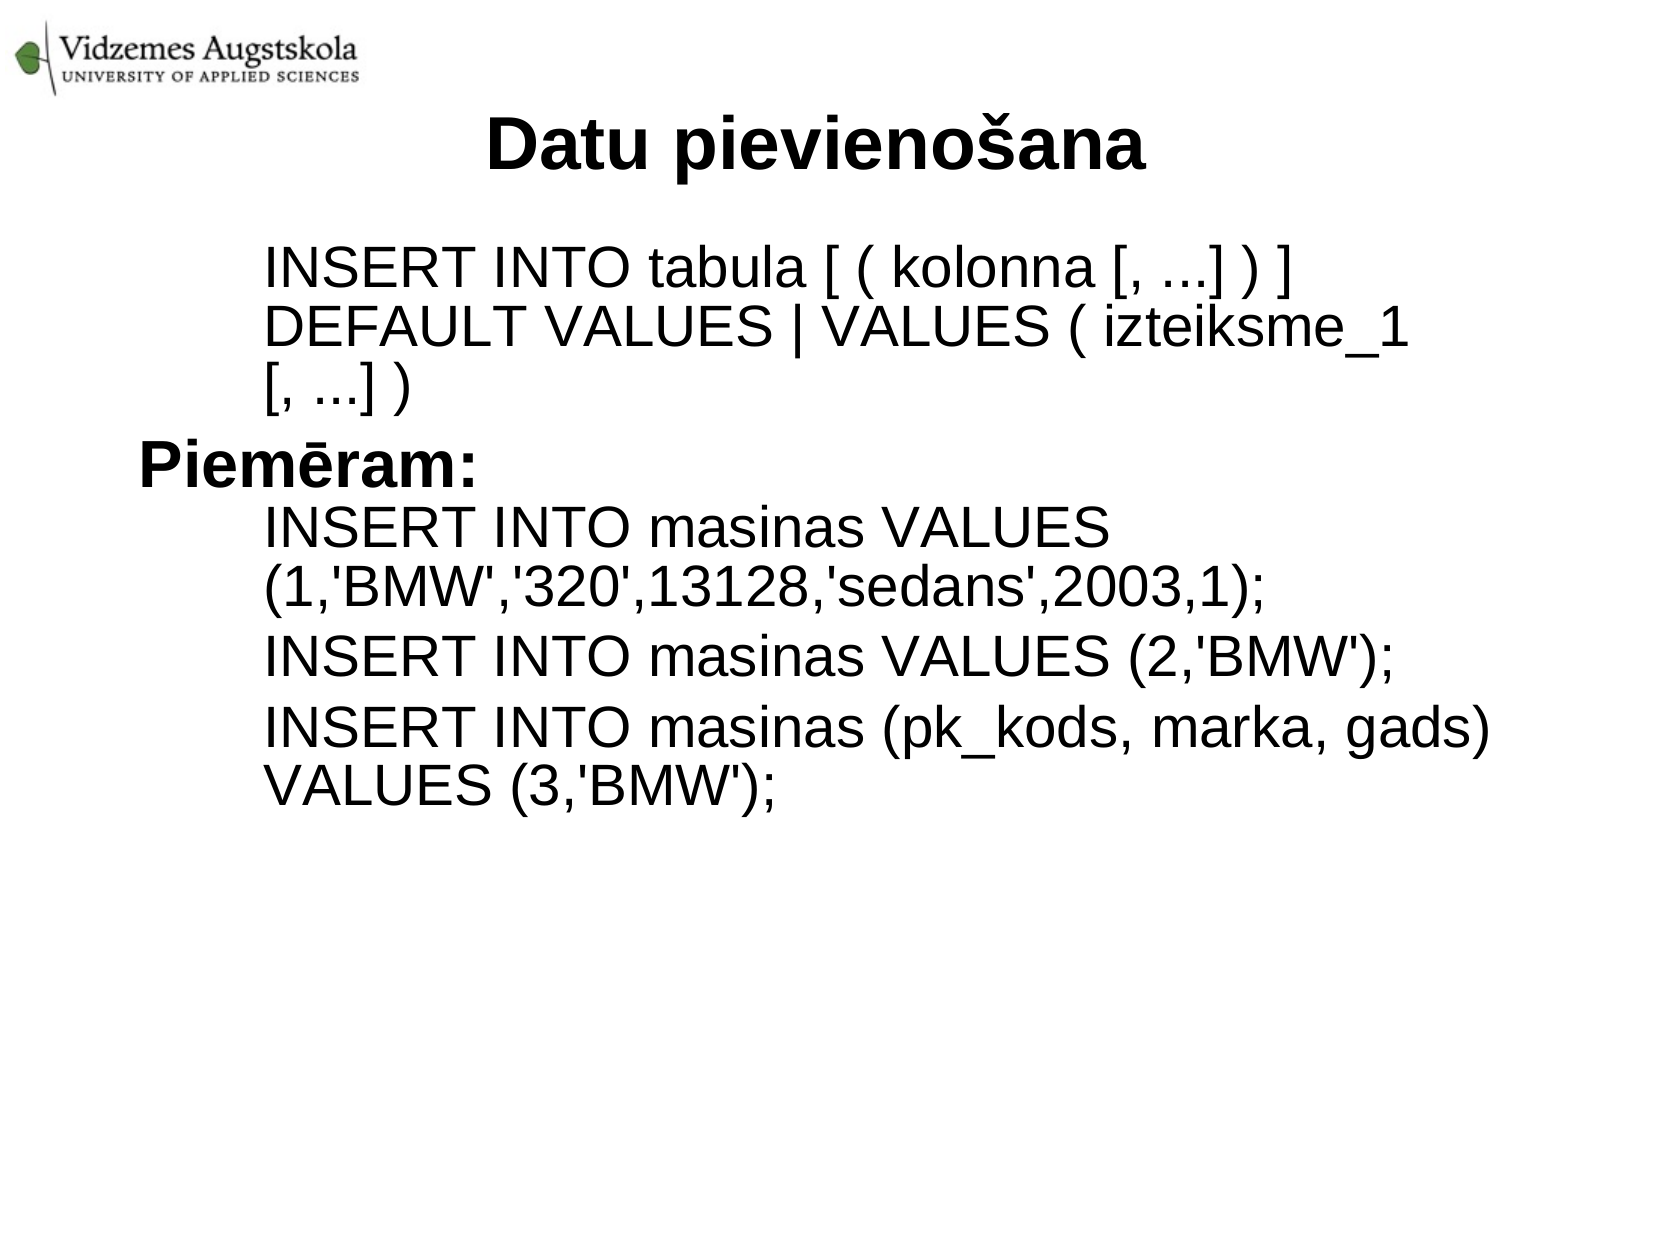

# Datu pievienošana
INSERT INTO tabula [ ( kolonna [, ...] ) ]
DEFAULT VALUES | VALUES ( izteiksme_1
[, ...] )
Piemēram:
INSERT INTO masinas VALUES (1,'BMW','320',13128,'sedans',2003,1);
INSERT INTO masinas VALUES (2,'BMW');
INSERT INTO masinas (pk_kods, marka, gads) VALUES (3,'BMW');